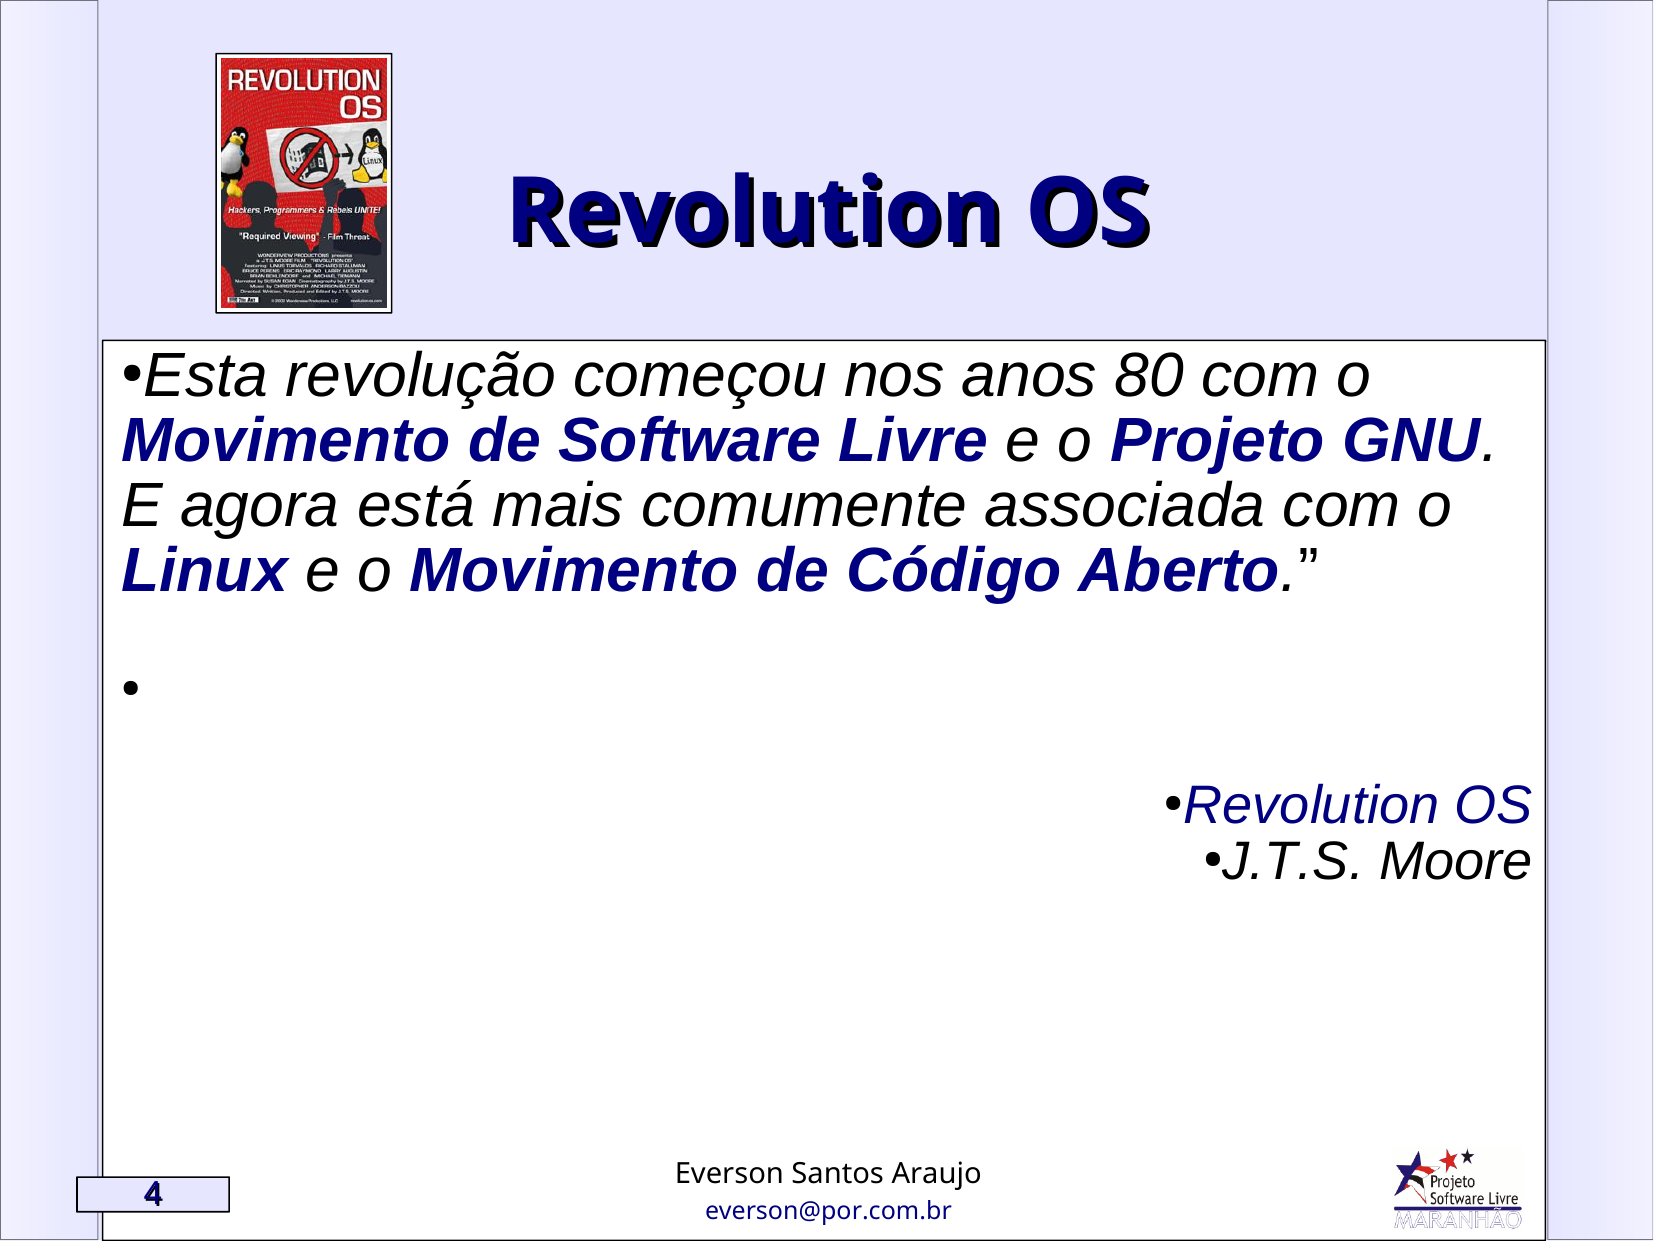

# Revolution OS
Esta revolução começou nos anos 80 com o Movimento de Software Livre e o Projeto GNU. E agora está mais comumente associada com o Linux e o Movimento de Código Aberto.”
Revolution OS
J.T.S. Moore